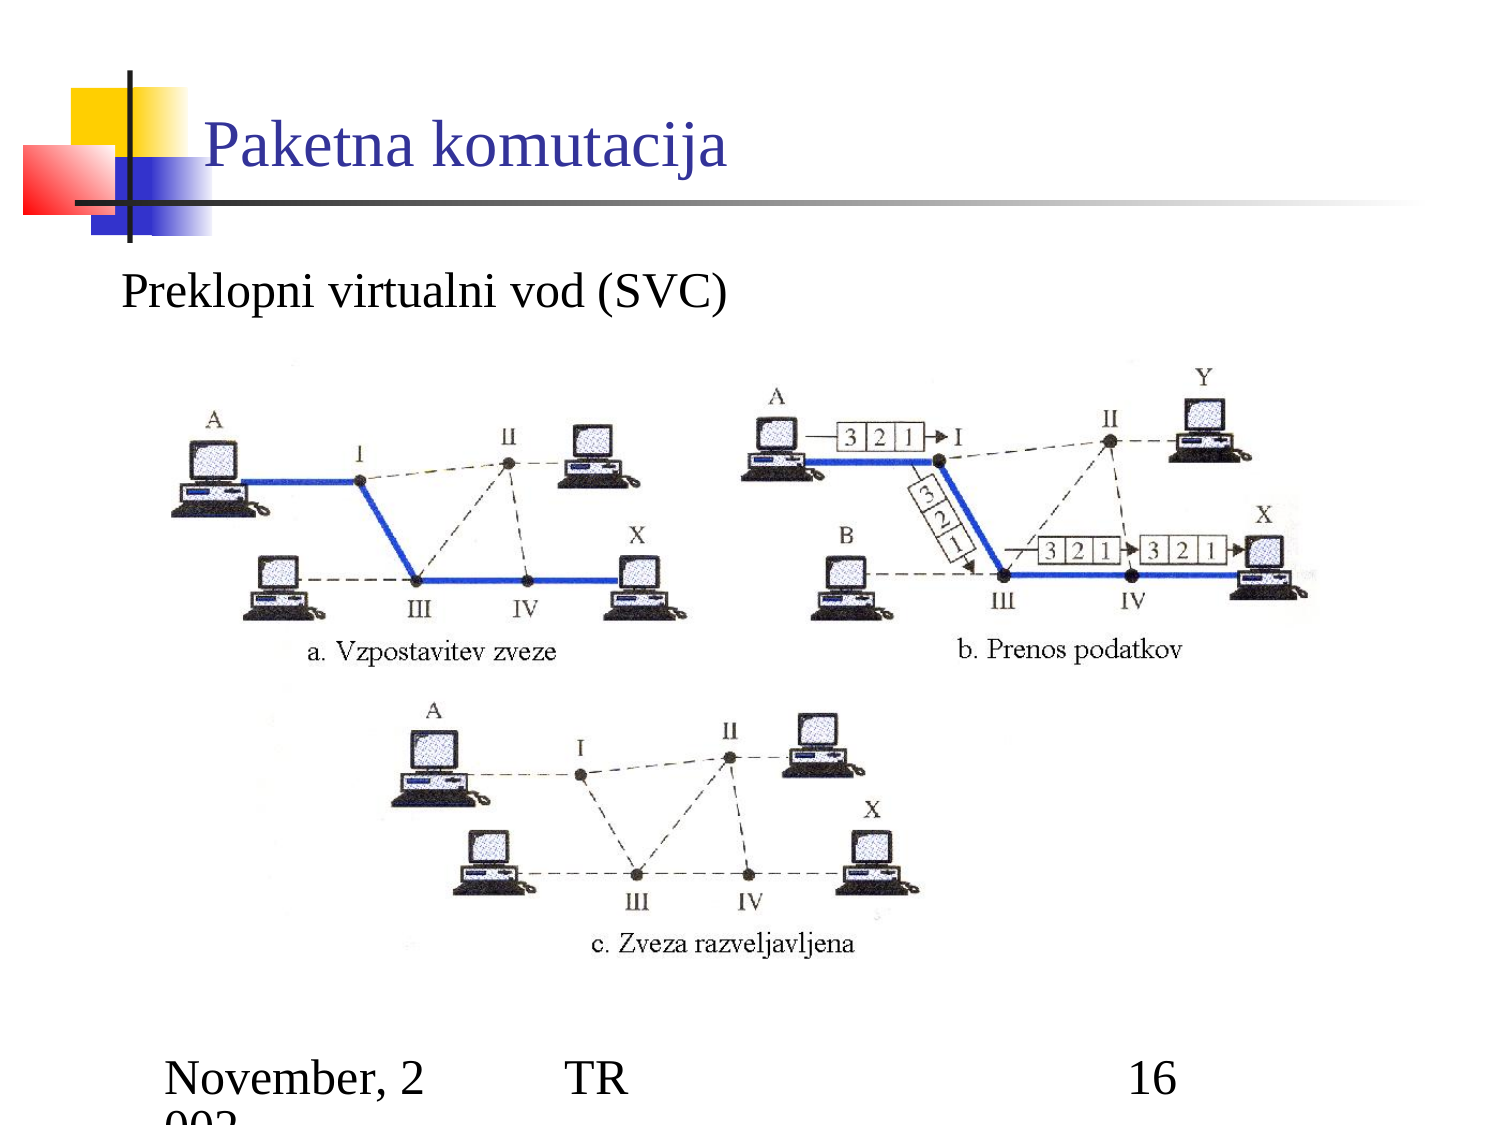

# Paketna komutacija
	Preklopni virtualni vod (SVC)
November, 2002
TR
16